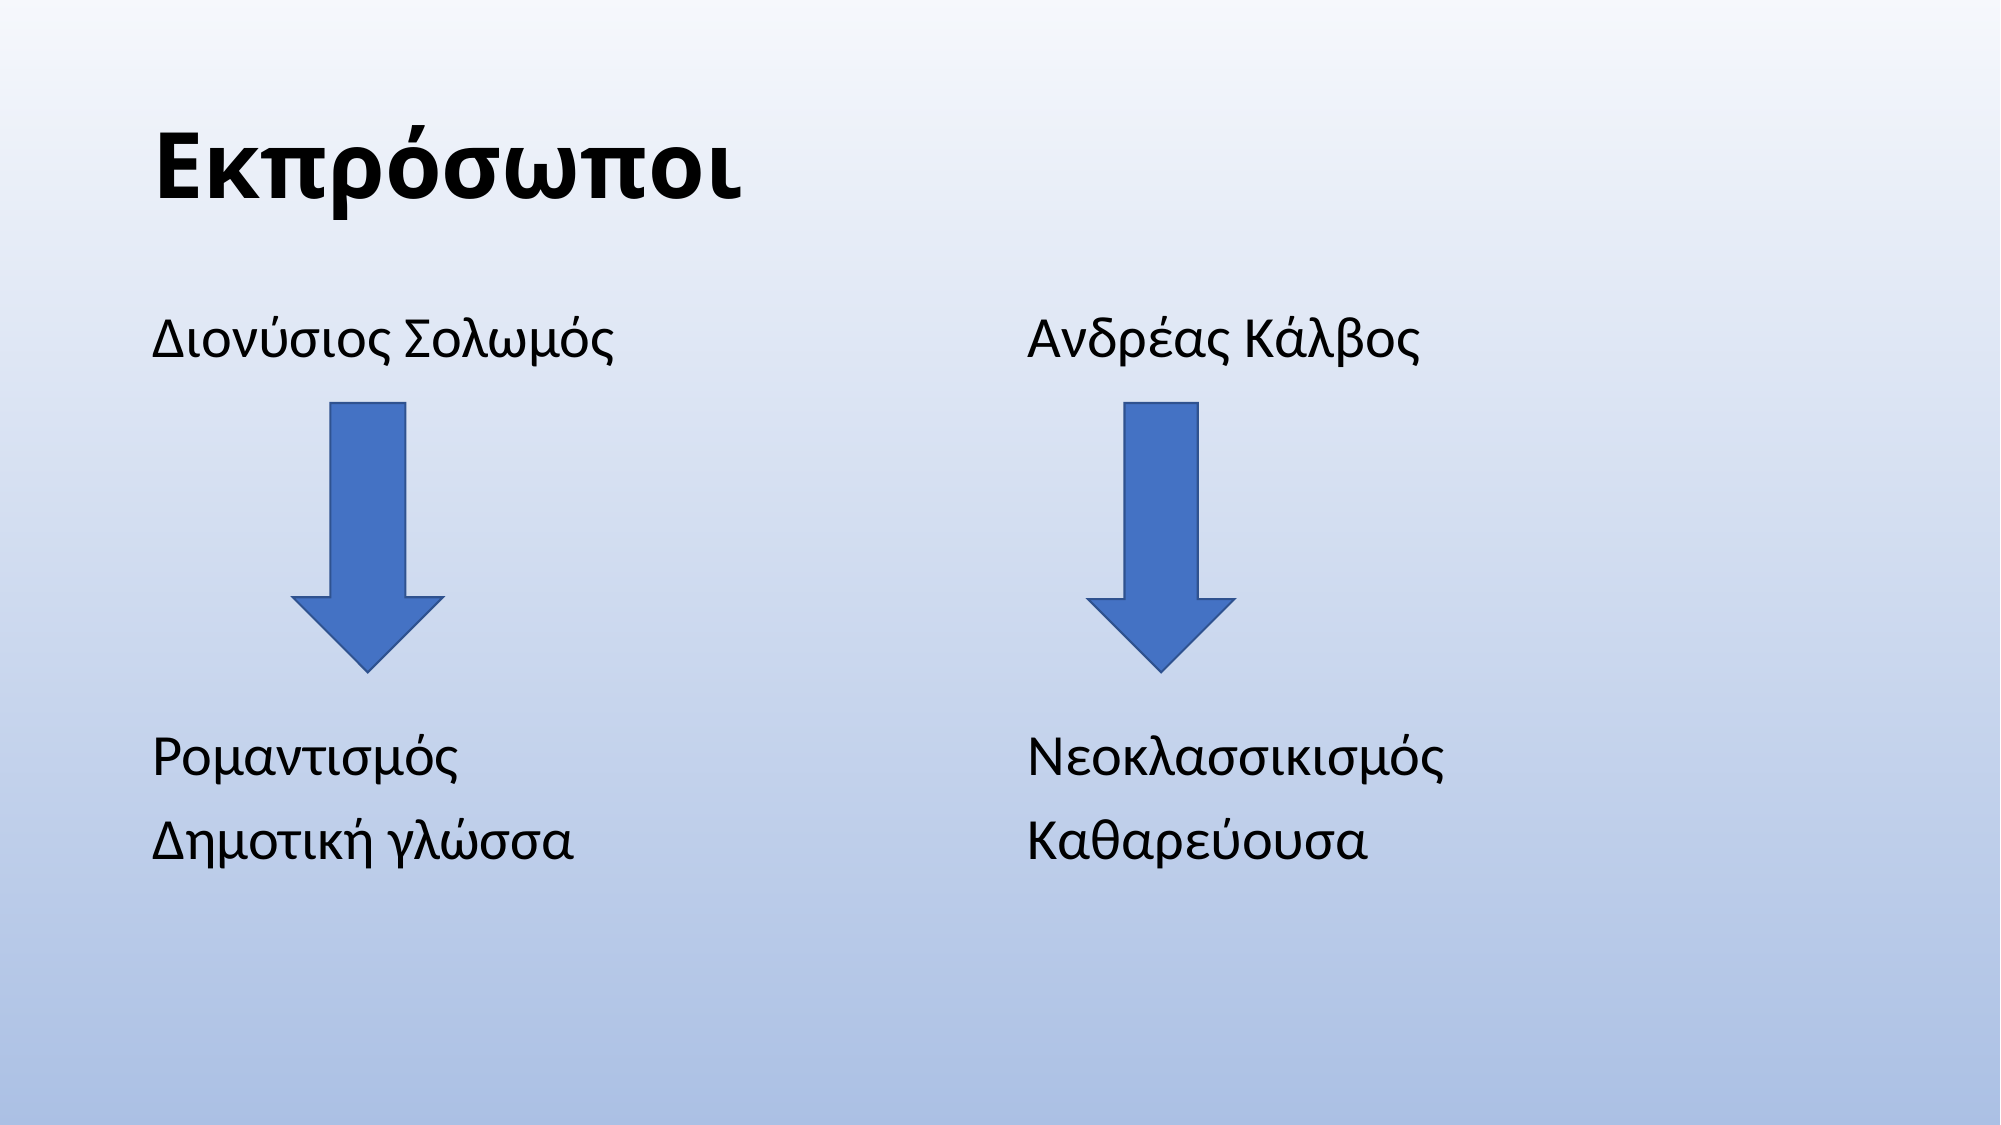

# Εκπρόσωποι
Διονύσιος Σολωμός
Ρομαντισμός
Δημοτική γλώσσα
Ανδρέας Κάλβος
Νεοκλασσικισμός
Καθαρεύουσα